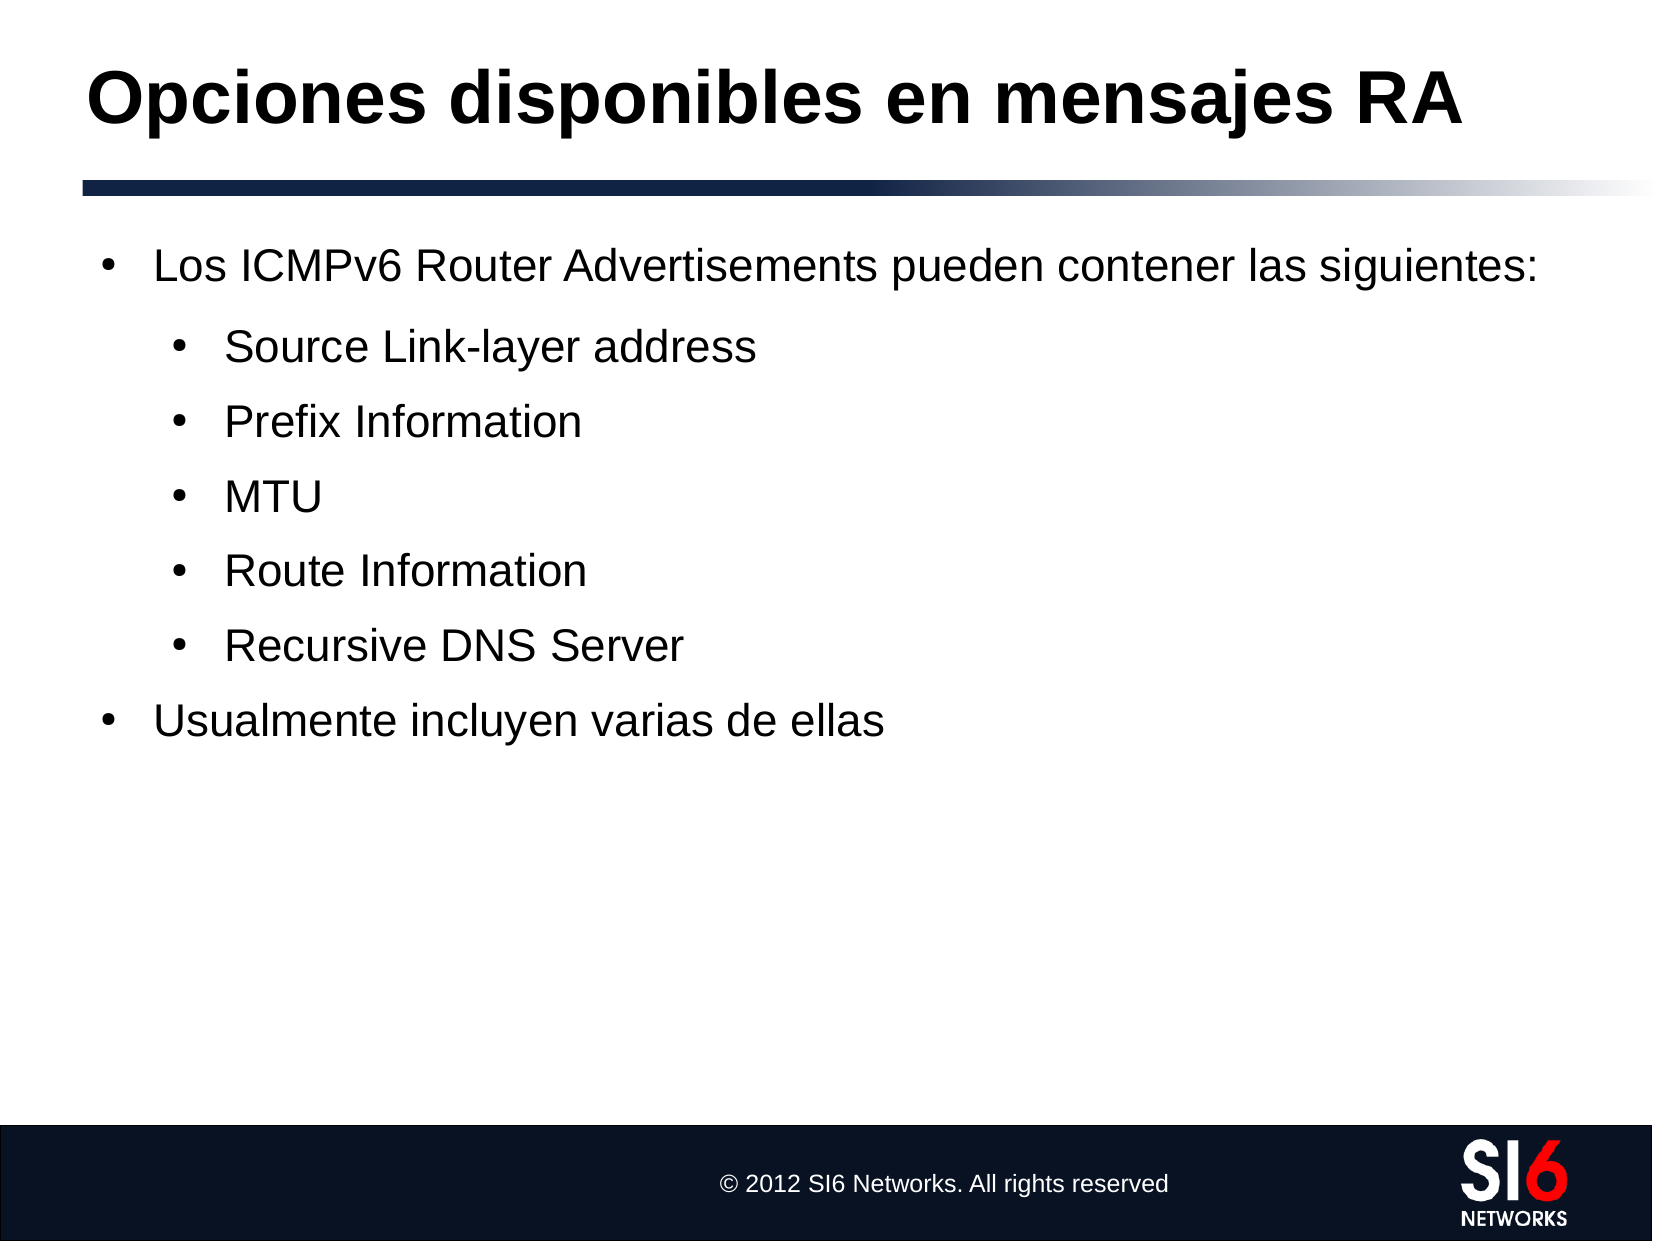

# Opciones disponibles en mensajes RA
Los ICMPv6 Router Advertisements pueden contener las siguientes:
Source Link-layer address
Prefix Information
MTU
Route Information
Recursive DNS Server
Usualmente incluyen varias de ellas